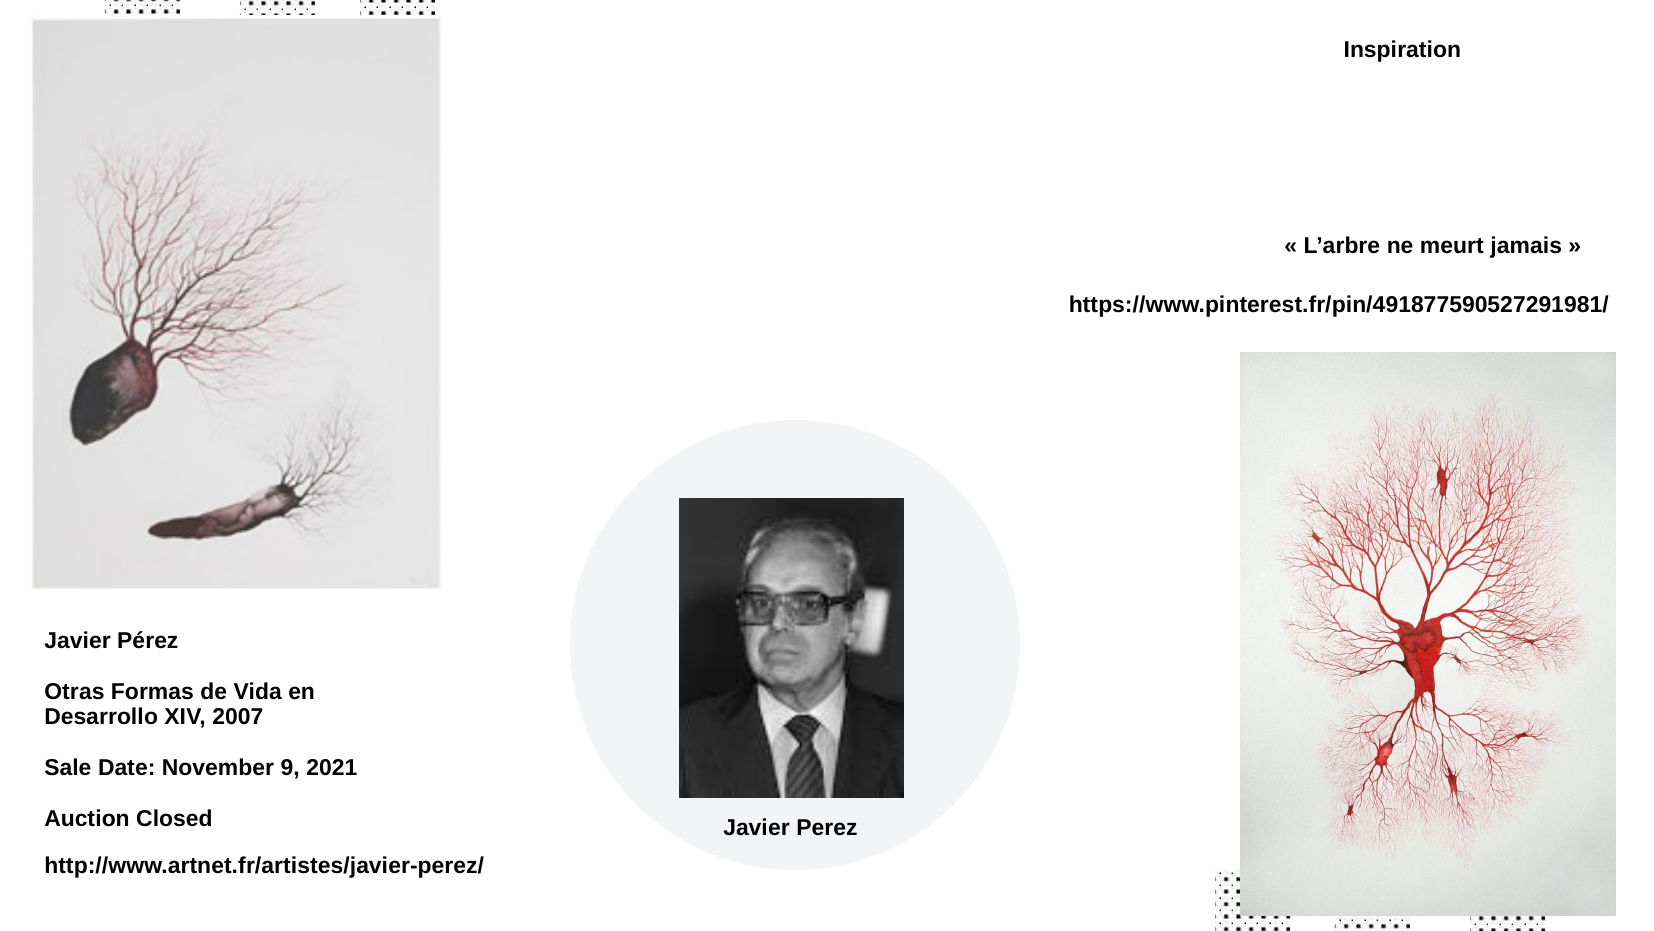

Inspiration
« L’arbre ne meurt jamais »
https://www.pinterest.fr/pin/491877590527291981/
Javier Pérez
Otras Formas de Vida en Desarrollo XIV, 2007
Sale Date: November 9, 2021
Auction Closed
Javier Perez
http://www.artnet.fr/artistes/javier-perez/